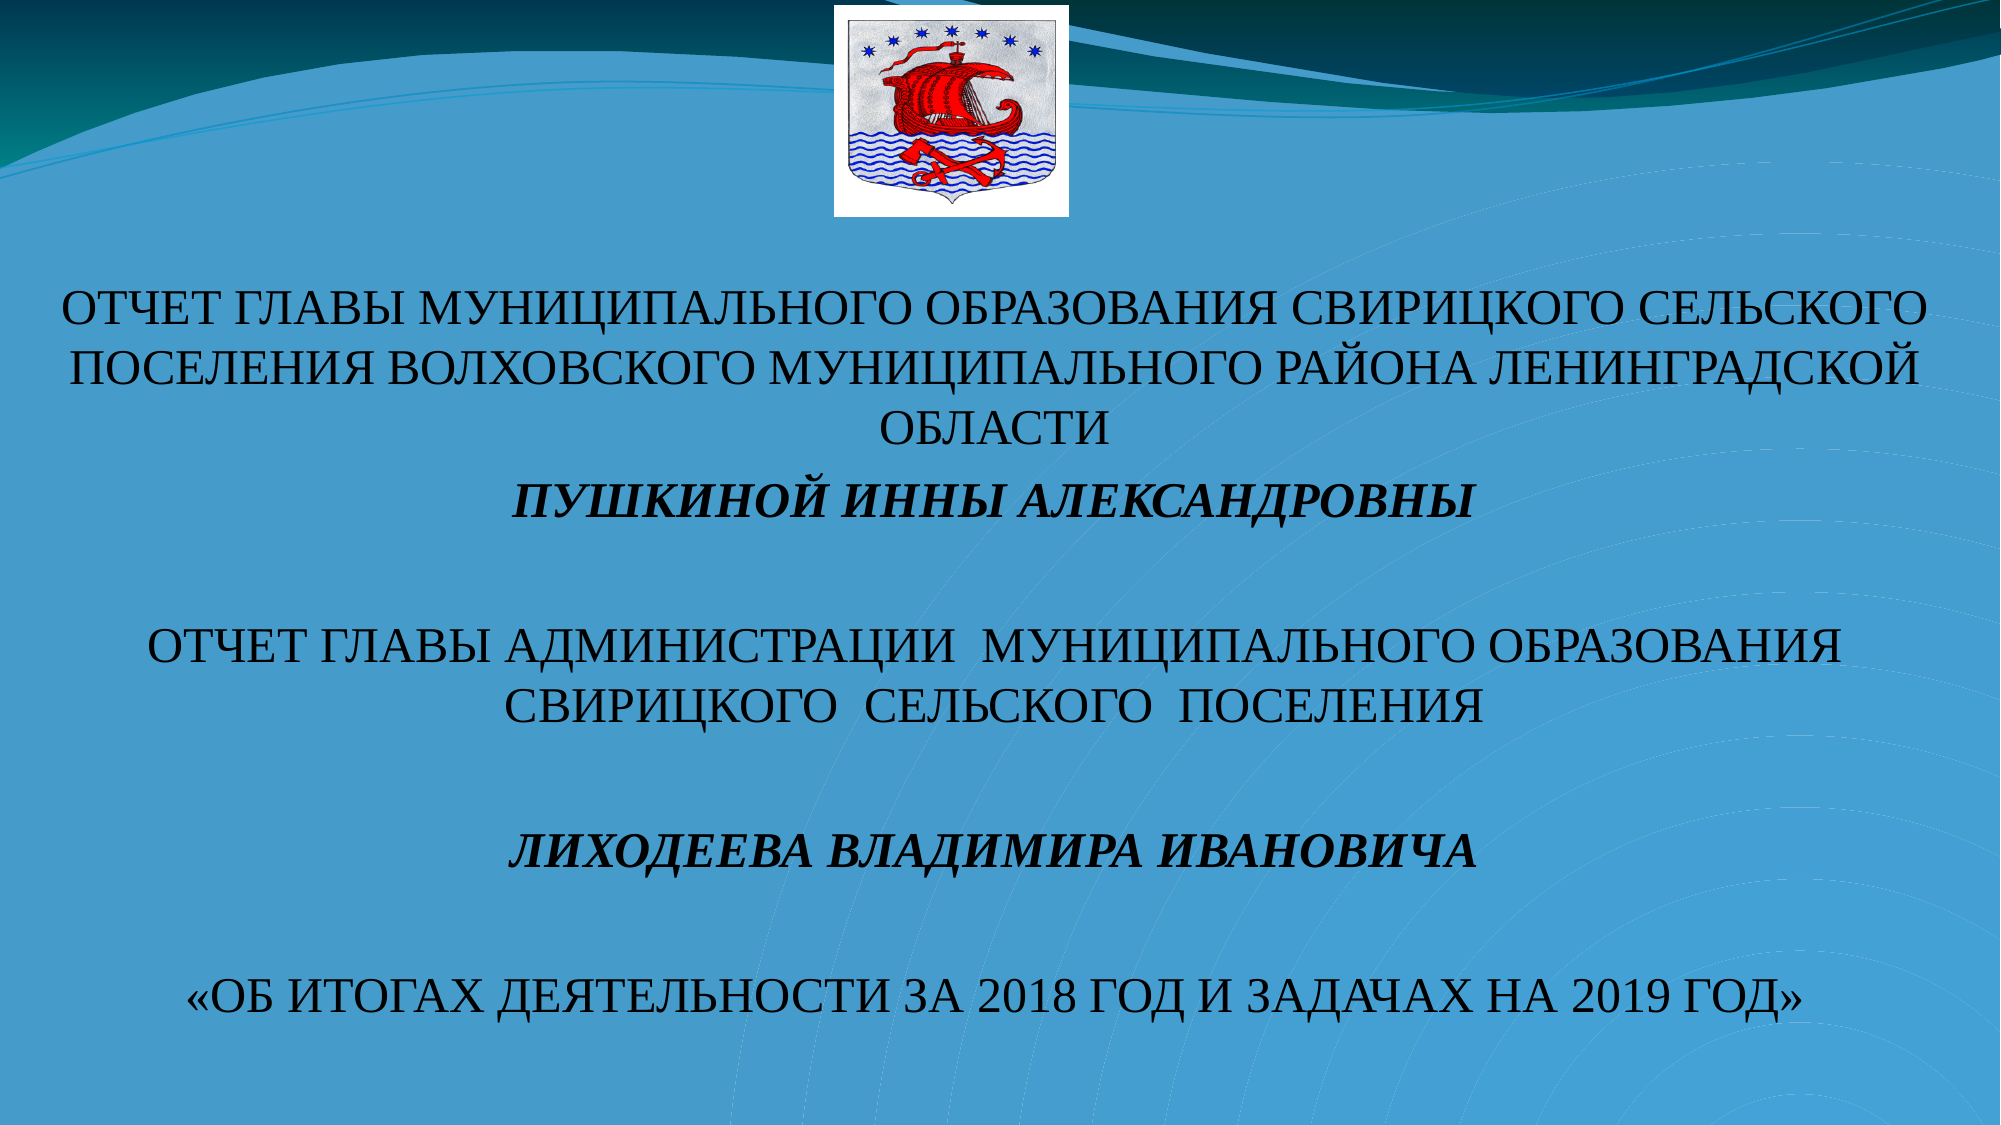

#
ОТЧЕТ ГЛАВЫ МУНИЦИПАЛЬНОГО ОБРАЗОВАНИЯ СВИРИЦКОГО СЕЛЬСКОГО ПОСЕЛЕНИЯ ВОЛХОВСКОГО МУНИЦИПАЛЬНОГО РАЙОНА ЛЕНИНГРАДСКОЙ ОБЛАСТИ
ПУШКИНОЙ ИННЫ АЛЕКСАНДРОВНЫ
ОТЧЕТ ГЛАВЫ АДМИНИСТРАЦИИ МУНИЦИПАЛЬНОГО ОБРАЗОВАНИЯ СВИРИЦКОГО СЕЛЬСКОГО ПОСЕЛЕНИЯ
ЛИХОДЕЕВА ВЛАДИМИРА ИВАНОВИЧА
«ОБ ИТОГАХ ДЕЯТЕЛЬНОСТИ ЗА 2018 ГОД И ЗАДАЧАХ НА 2019 ГОД»